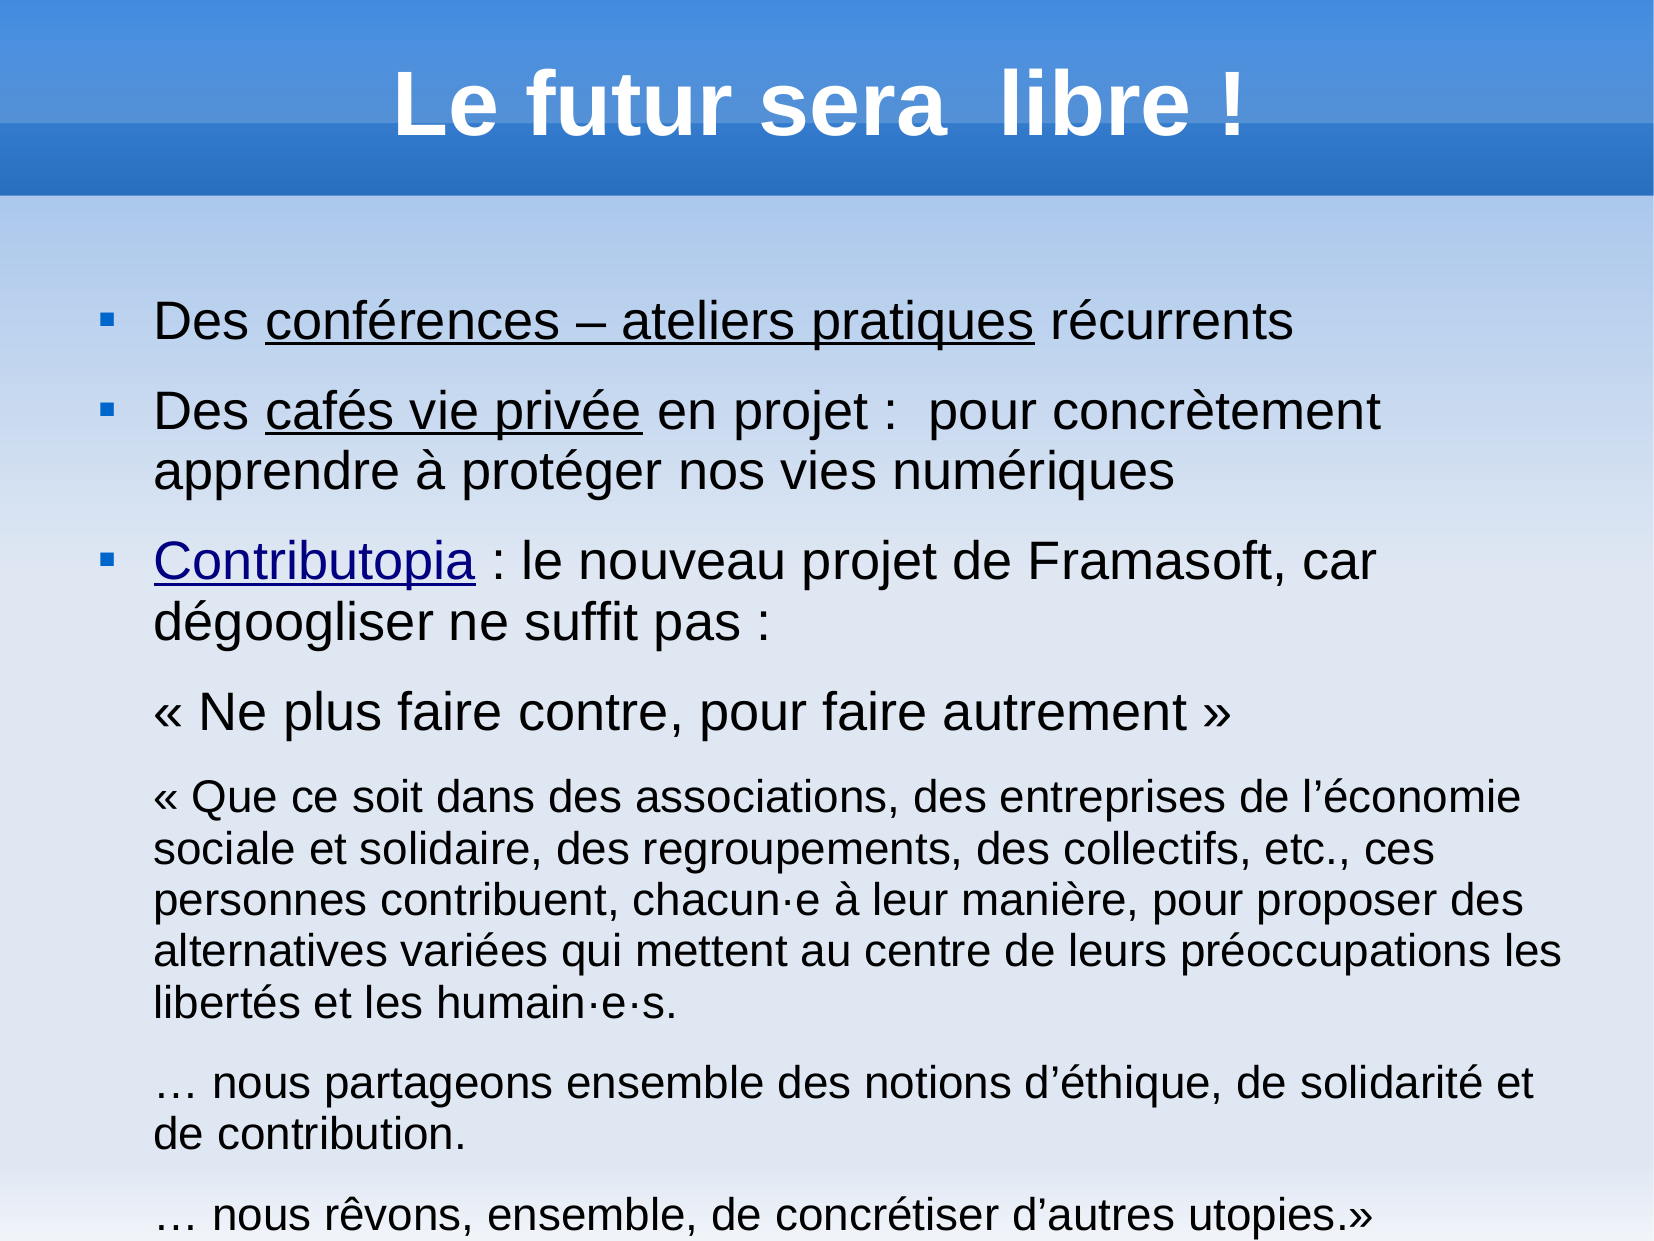

# Le futur sera libre !
Des conférences – ateliers pratiques récurrents
Des cafés vie privée en projet : pour concrètement apprendre à protéger nos vies numériques
Contributopia : le nouveau projet de Framasoft, car dégoogliser ne suffit pas :
« Ne plus faire contre, pour faire autrement »
« Que ce soit dans des associations, des entreprises de l’économie sociale et solidaire, des regroupements, des collectifs, etc., ces personnes contribuent, chacun·e à leur manière, pour proposer des alternatives variées qui mettent au centre de leurs préoccupations les libertés et les humain·e·s.
… nous partageons ensemble des notions d’éthique, de solidarité et de contribution.
… nous rêvons, ensemble, de concrétiser d’autres utopies.»